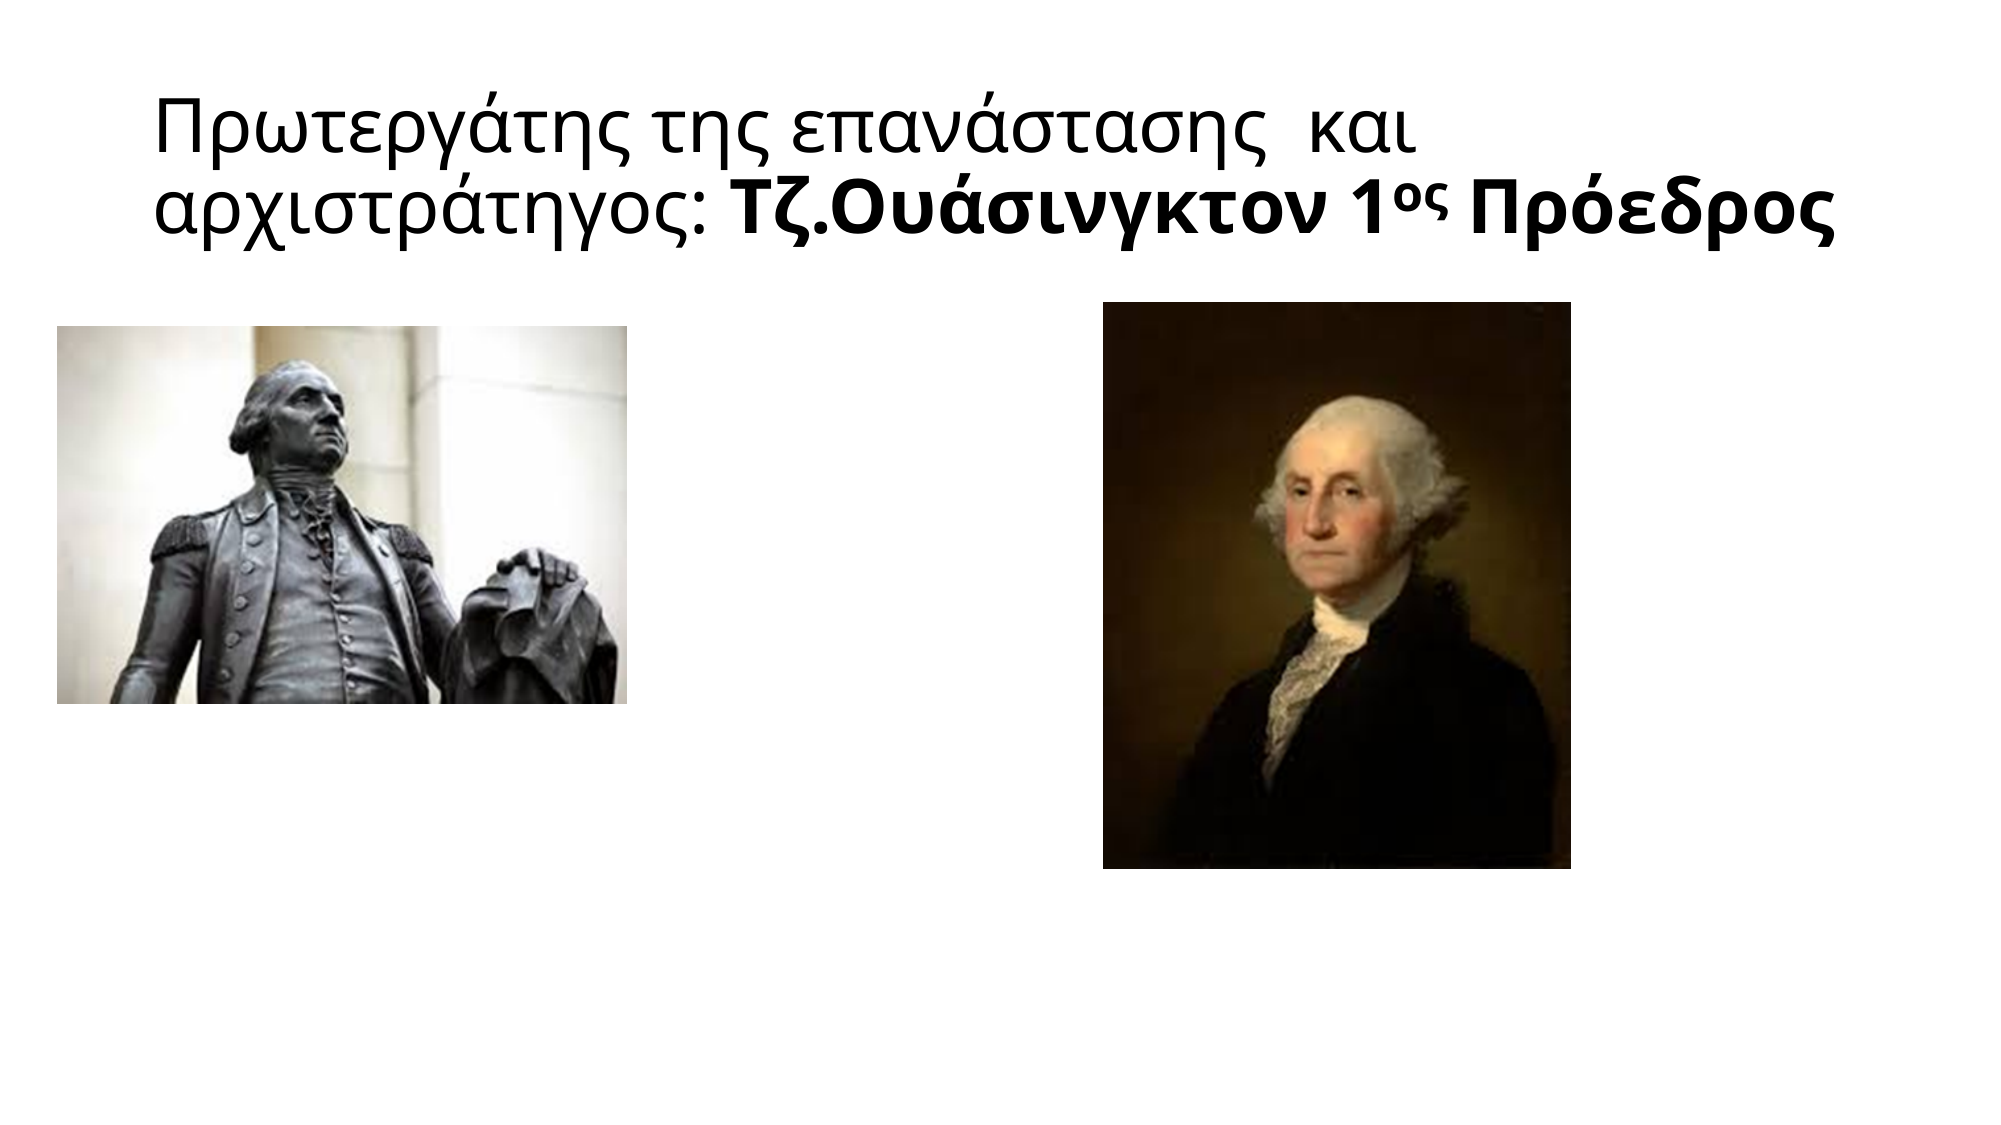

# Πρωτεργάτης της επανάστασης και αρχιστράτηγος: Τζ.Ουάσινγκτον 1ος Πρόεδρος